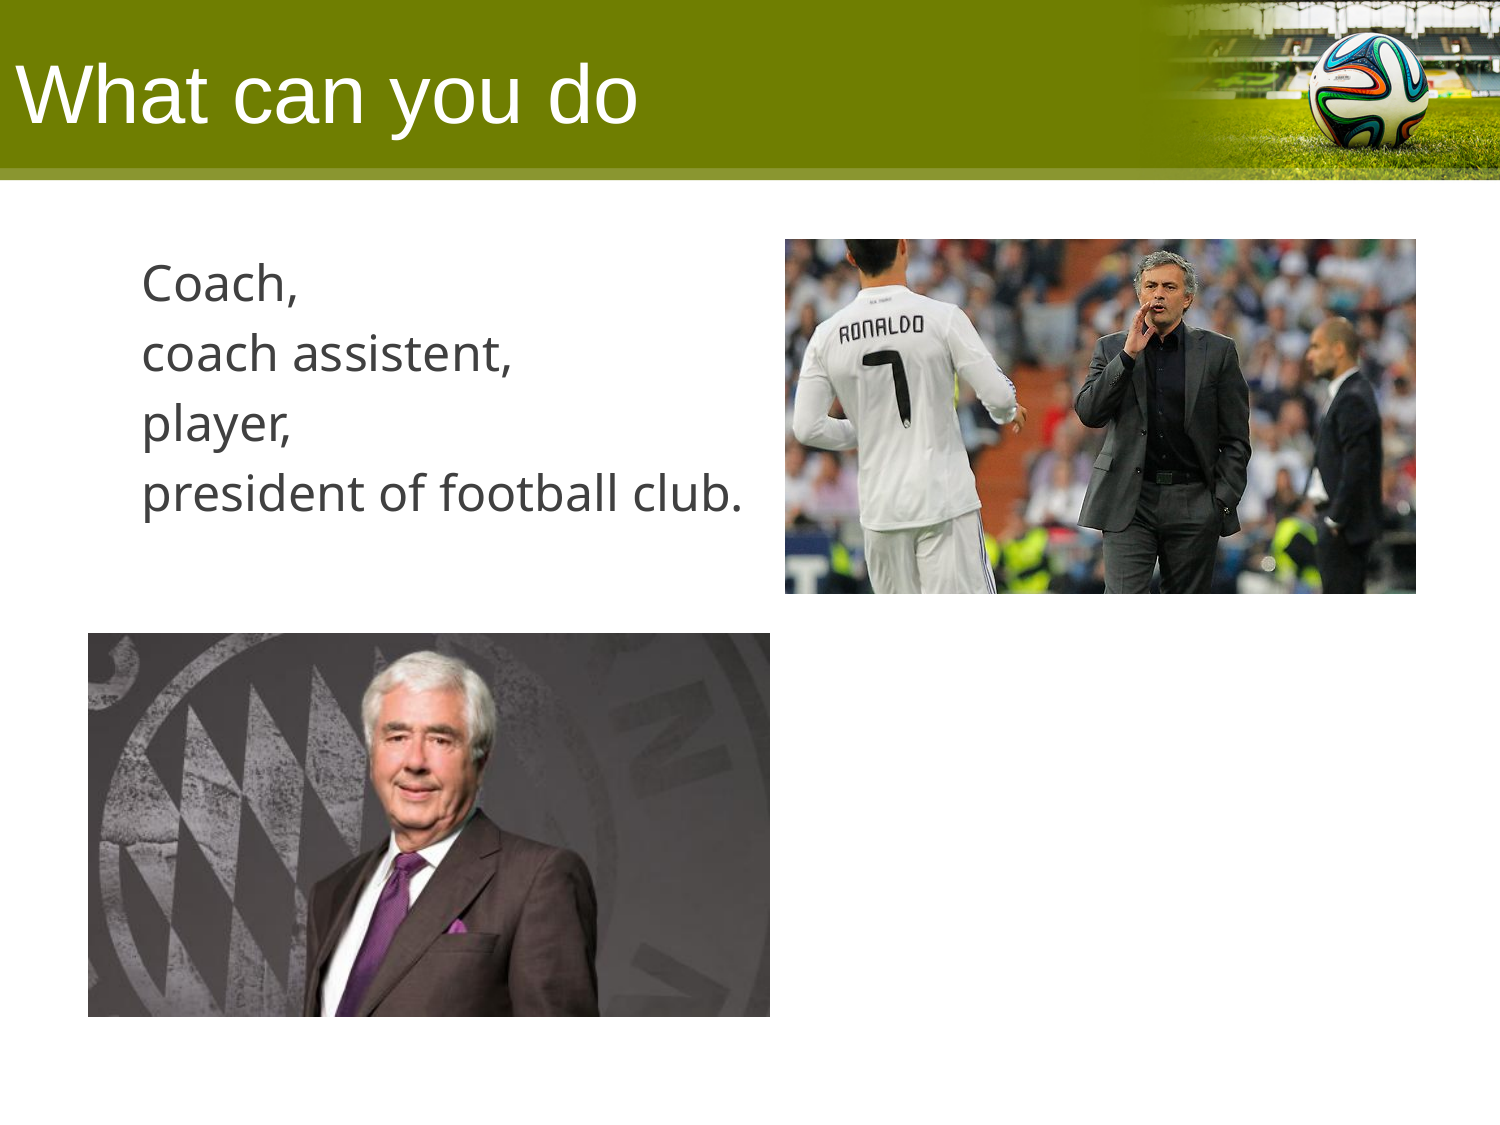

# What can you do
Coach,
coach assistent,
player,
president of football club.